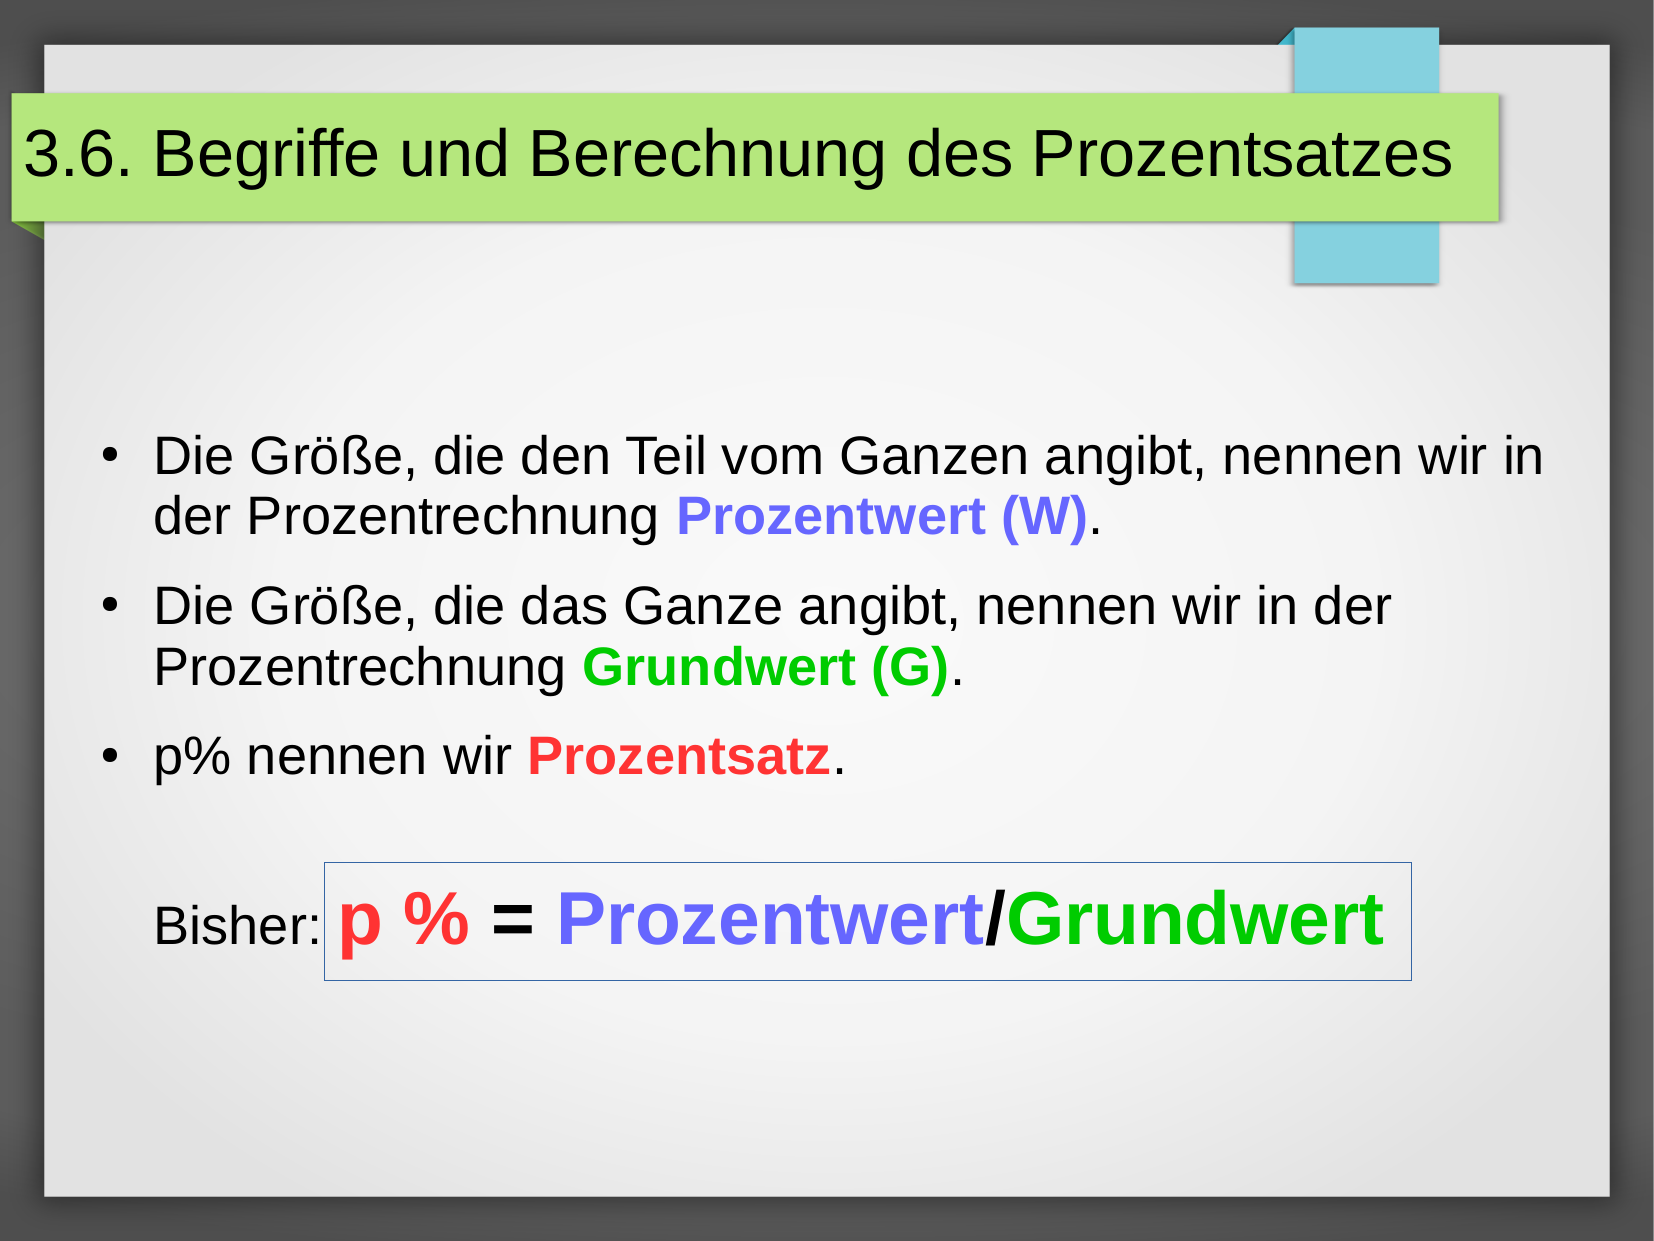

3.6. Begriffe und Berechnung des Prozentsatzes
# Die Größe, die den Teil vom Ganzen angibt, nennen wir in der Prozentrechnung Prozentwert (W).
Die Größe, die das Ganze angibt, nennen wir in der Prozentrechnung Grundwert (G).
p% nennen wir Prozentsatz.
Bisher: p % = Prozentwert/Grundwert